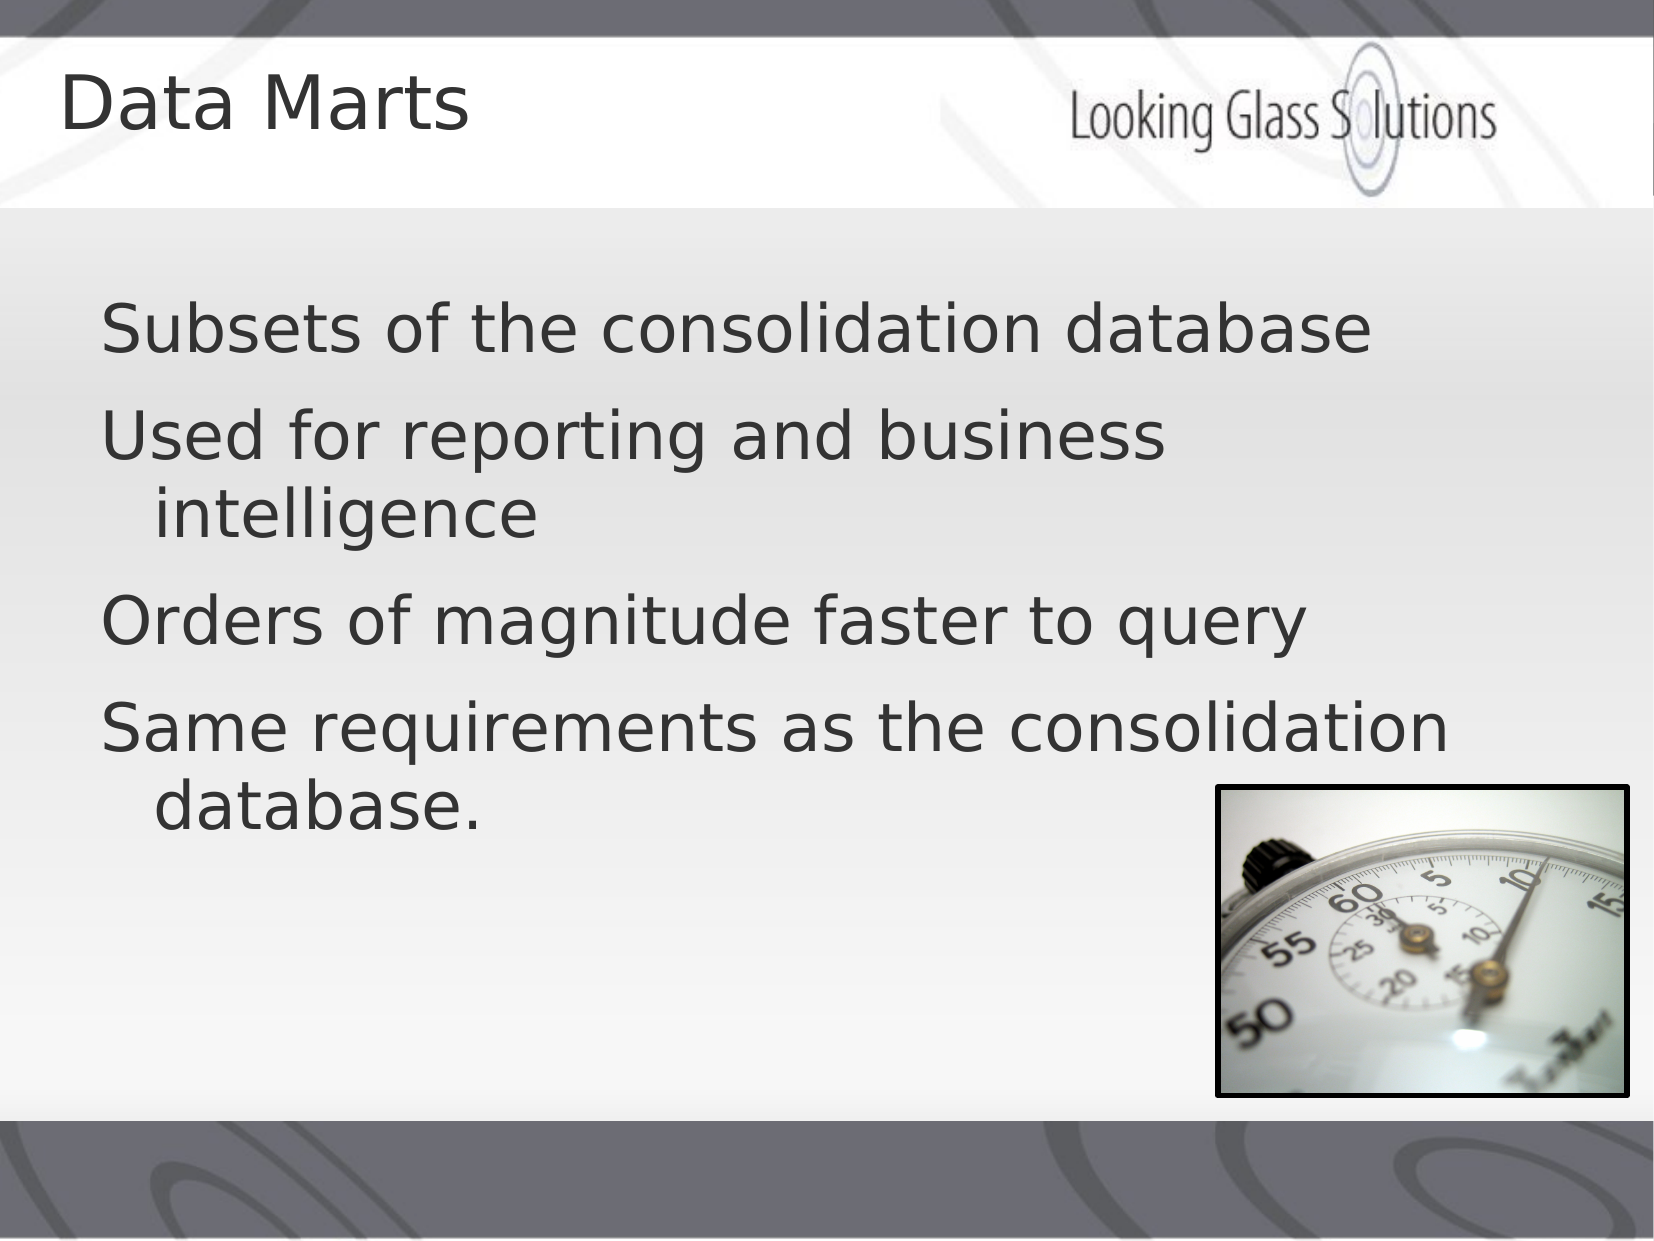

# Data Marts
Subsets of the consolidation database
Used for reporting and business intelligence
Orders of magnitude faster to query
Same requirements as the consolidation database.